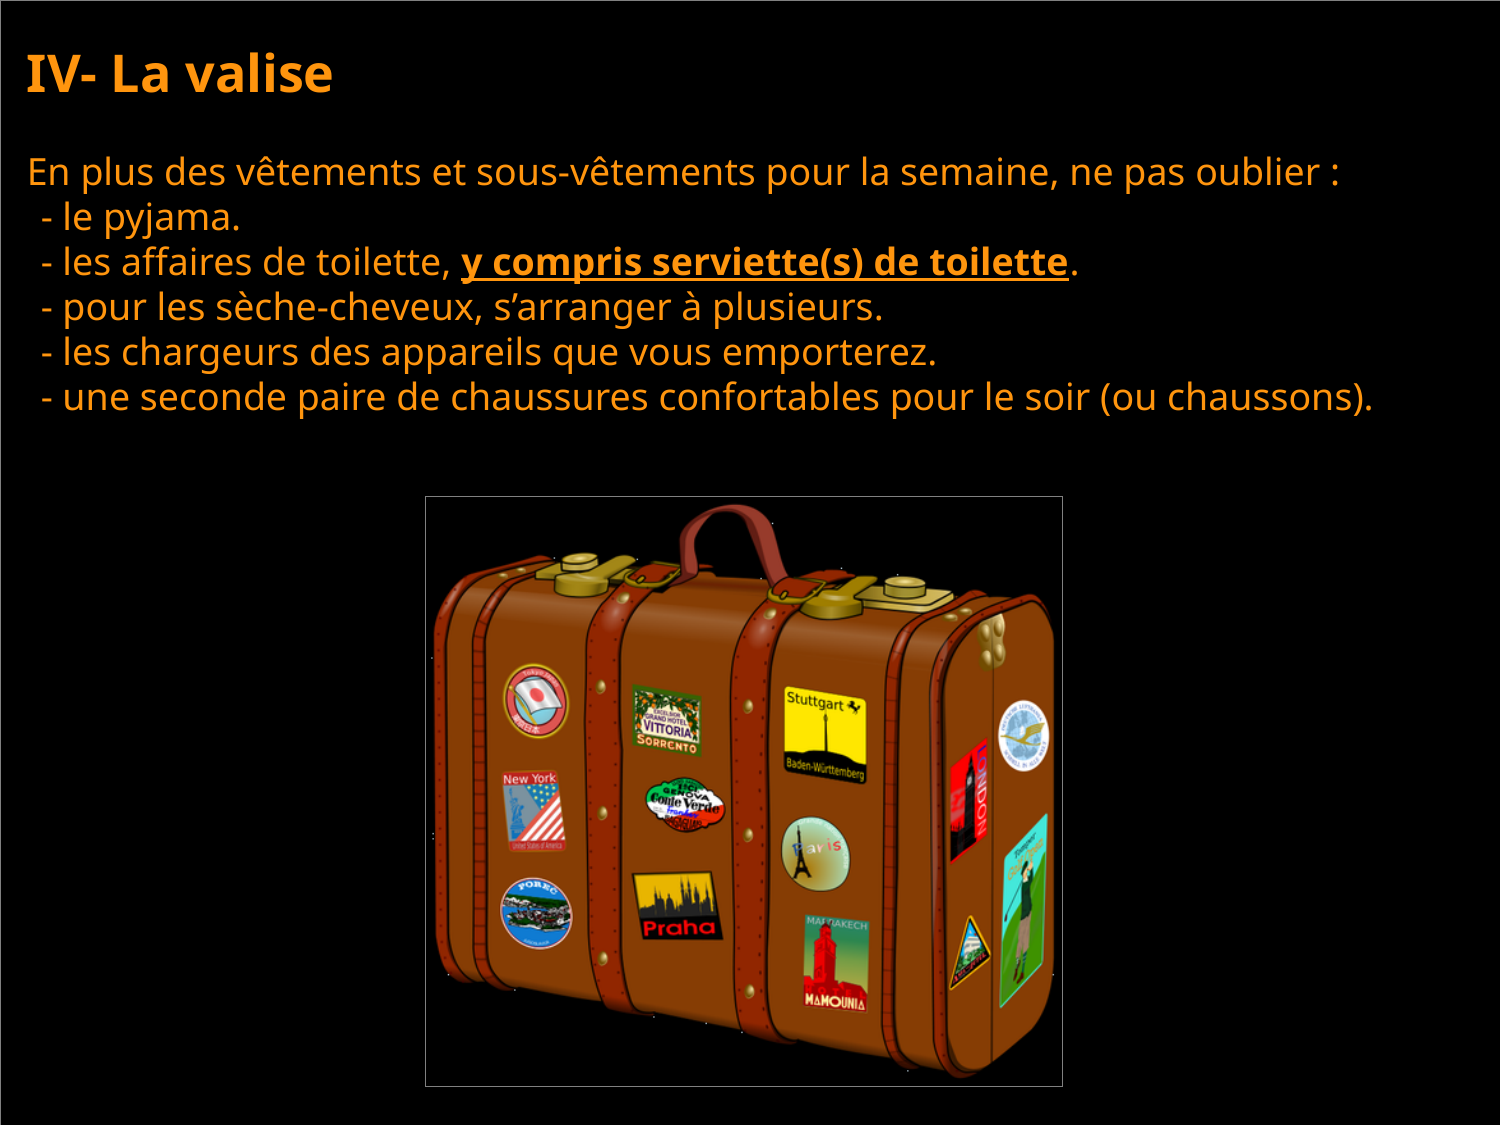

IV- La valise
En plus des vêtements et sous-vêtements pour la semaine, ne pas oublier :
- le pyjama.
- les affaires de toilette, y compris serviette(s) de toilette.
- pour les sèche-cheveux, s’arranger à plusieurs.
- les chargeurs des appareils que vous emporterez.
- une seconde paire de chaussures confortables pour le soir (ou chaussons).